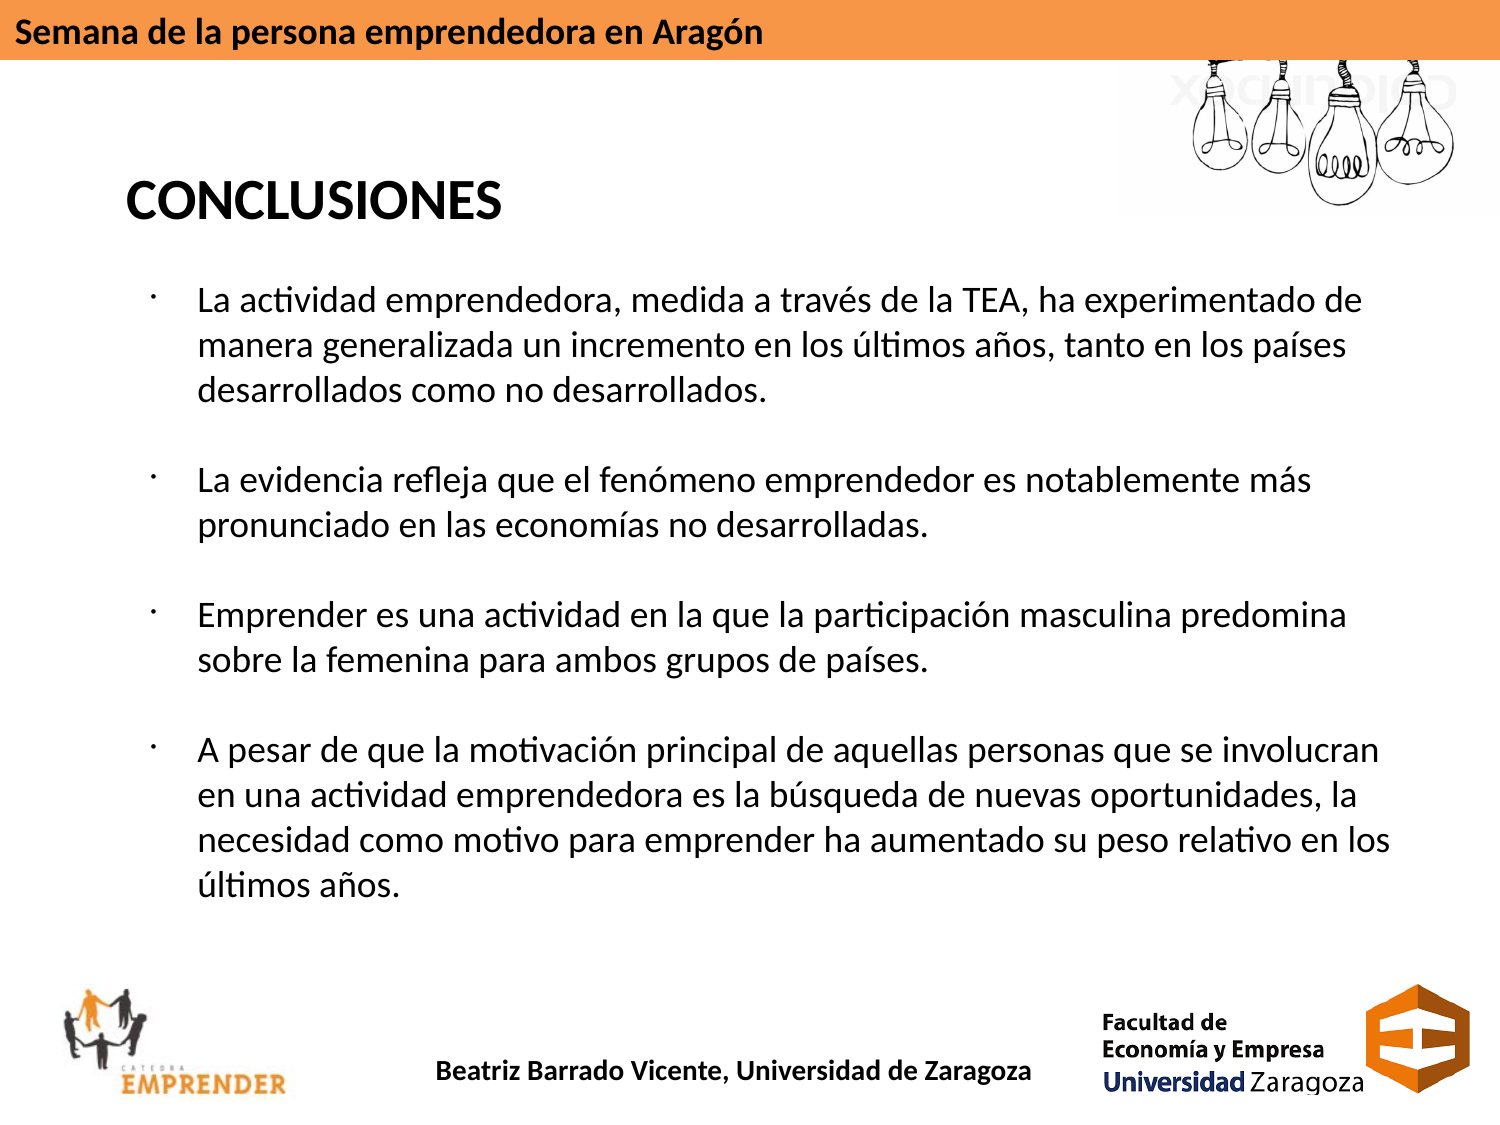

Semana de la persona emprendedora en Aragón
CONCLUSIONES
La actividad emprendedora, medida a través de la TEA, ha experimentado de manera generalizada un incremento en los últimos años, tanto en los países desarrollados como no desarrollados.
La evidencia refleja que el fenómeno emprendedor es notablemente más pronunciado en las economías no desarrolladas.
Emprender es una actividad en la que la participación masculina predomina sobre la femenina para ambos grupos de países.
A pesar de que la motivación principal de aquellas personas que se involucran en una actividad emprendedora es la búsqueda de nuevas oportunidades, la necesidad como motivo para emprender ha aumentado su peso relativo en los últimos años.
Beatriz Barrado Vicente, Universidad de Zaragoza